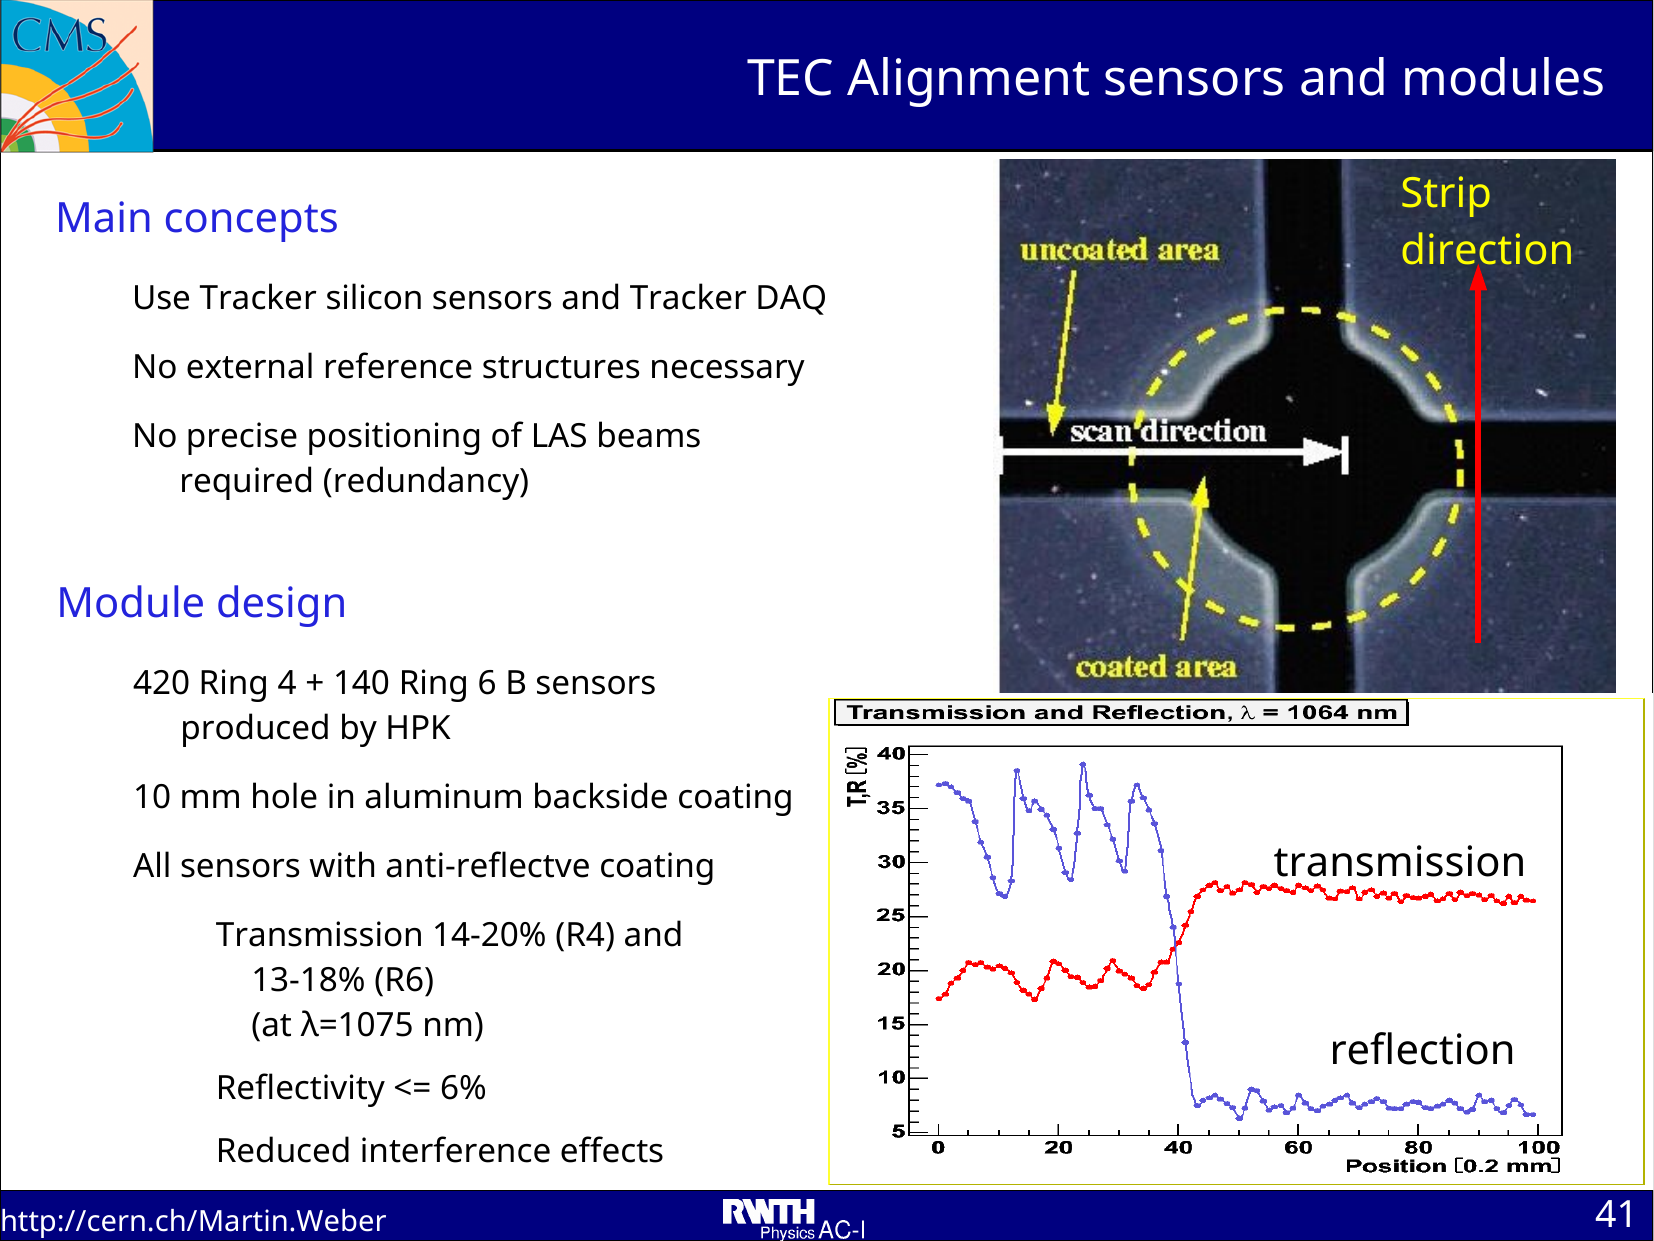

# TEC Alignment sensors and modules
Strip direction
Main concepts
Use Tracker silicon sensors and Tracker DAQ
No external reference structures necessary
No precise positioning of LAS beams required (redundancy)
Module design
420 Ring 4 + 140 Ring 6 B sensors
produced by HPK
10 mm hole in aluminum backside coating
All sensors with anti-reflectve coating
Transmission 14-20% (R4) and
13-18% (R6)
(at λ=1075 nm)
Reflectivity <= 6%
Reduced interference effects
transmission
reflection